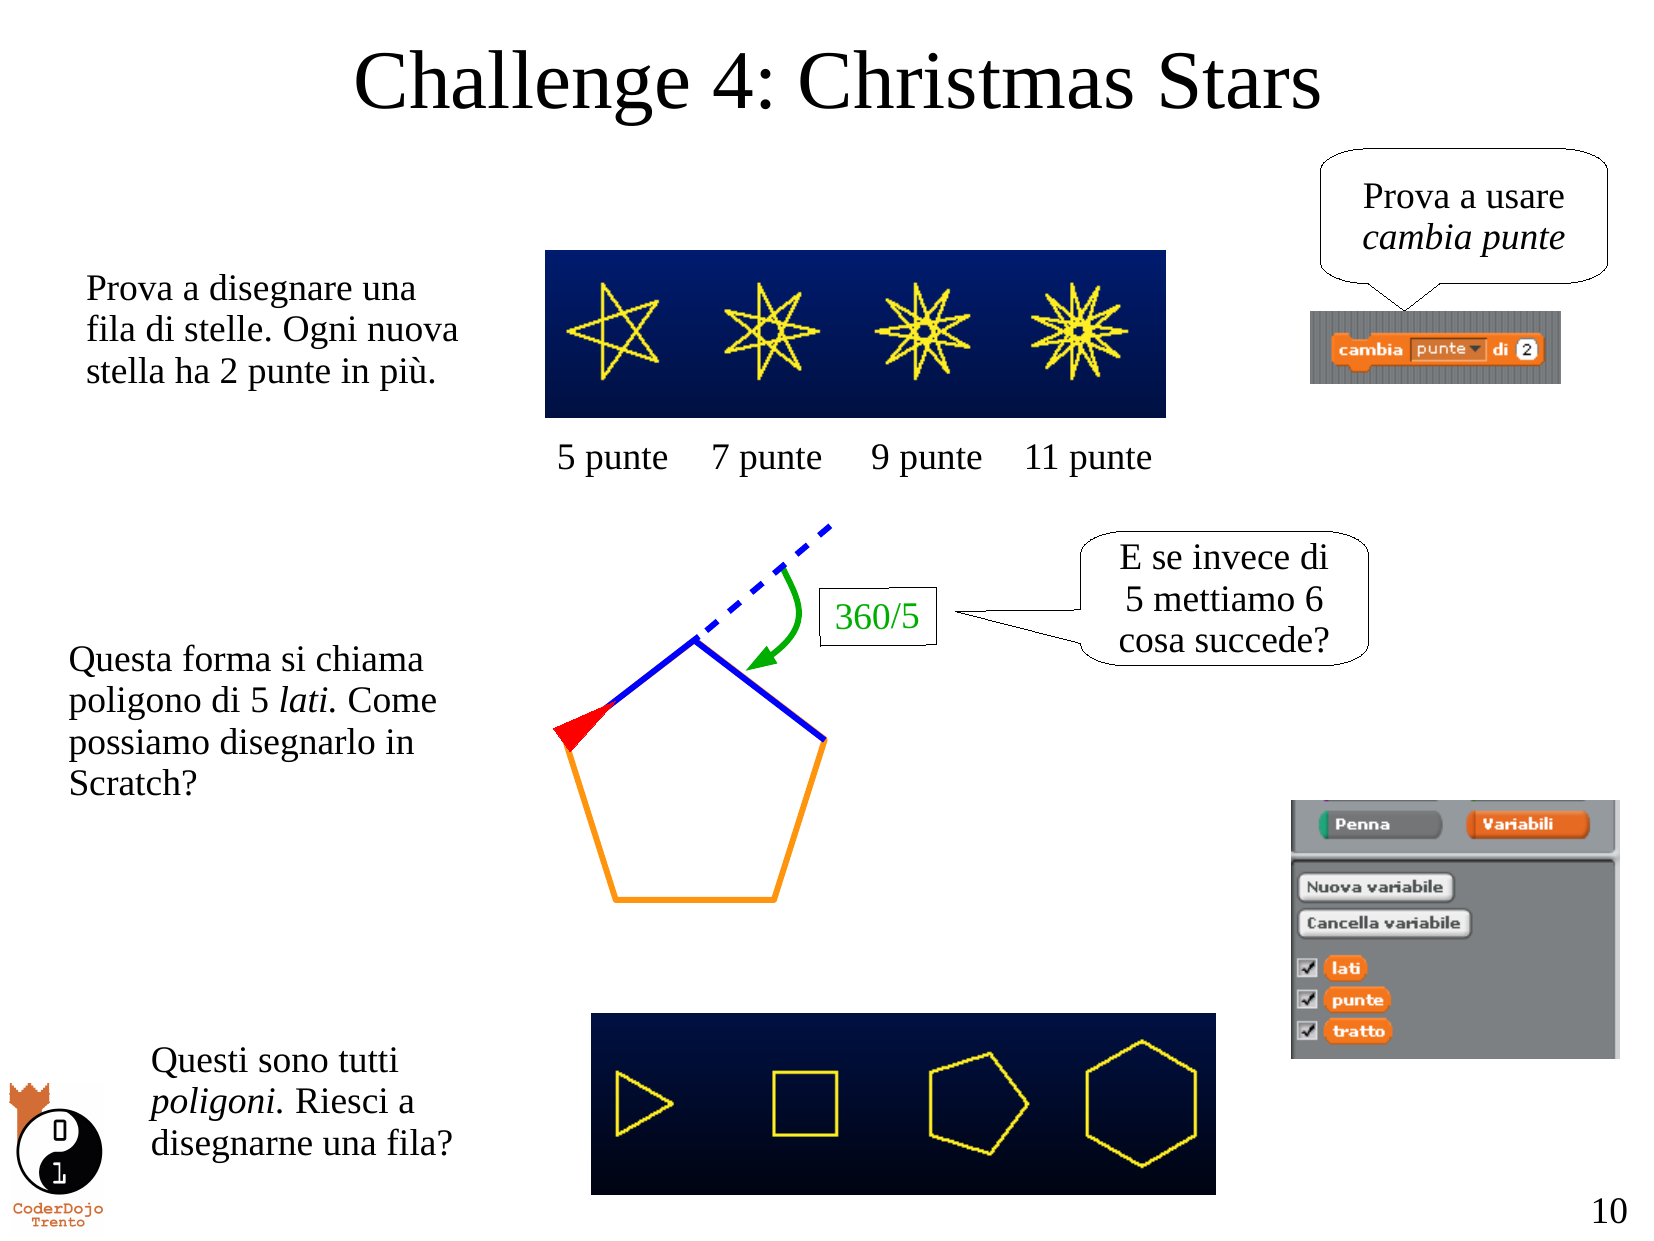

Challenge 4: Christmas Stars
Prova a usare cambia punte
Prova a disegnare una fila di stelle. Ogni nuova stella ha 2 punte in più.
5 punte
7 punte
9 punte
11 punte
E se invece di 5 mettiamo 6 cosa succede?
360/5
Questa forma si chiama poligono di 5 lati. Come possiamo disegnarlo in Scratch?
Questi sono tutti poligoni. Riesci a disegnarne una fila?
10